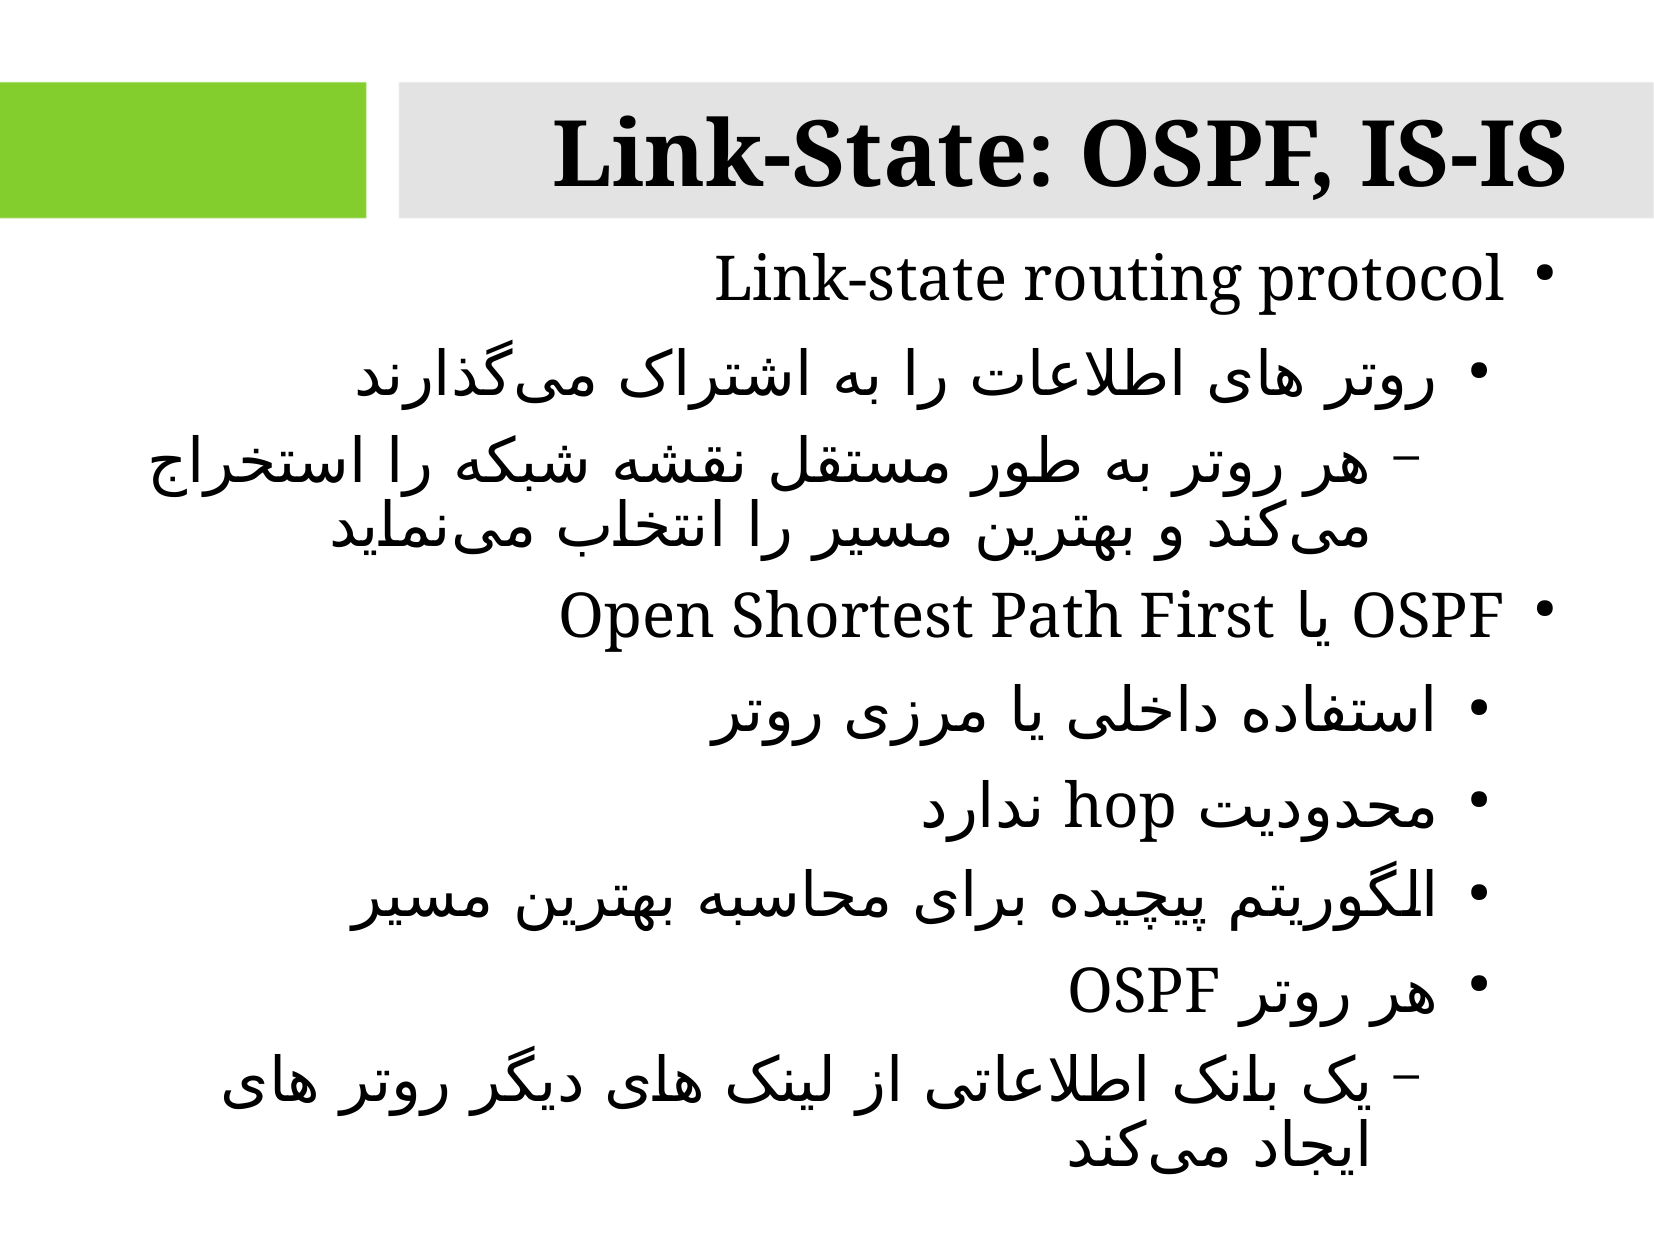

# Link-State: OSPF, IS-IS
Link-state routing protocol
روتر های اطلاعات را به اشتراک می‌گذارند
هر روتر به طور مستقل نقشه شبکه را استخراج می‌کند و بهترین مسیر را انتخاب می‌نماید
OSPF یا Open Shortest Path First
استفاده داخلی یا مرزی روتر
محدودیت hop ندارد
الگوریتم پیچیده برای محاسبه بهترین مسیر
هر روتر OSPF
یک بانک اطلاعاتی از لینک های دیگر روتر های ایجاد می‌کند